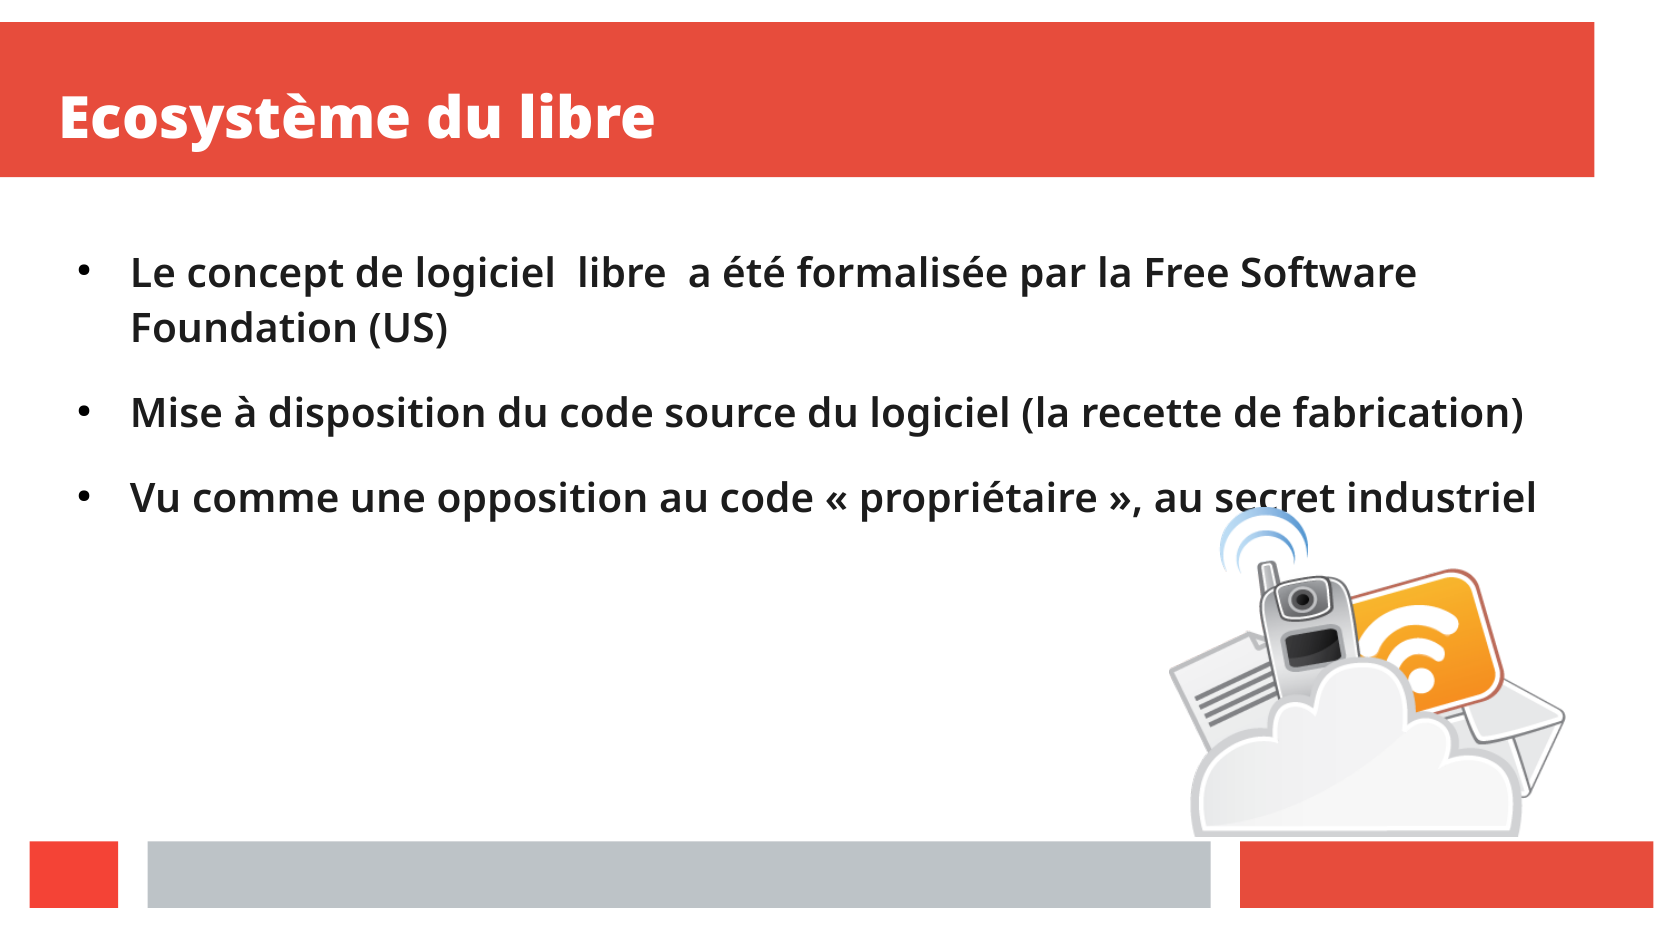

Ecosystème du libre
#
Le concept de logiciel libre a été formalisée par la Free Software Foundation (US)
Mise à disposition du code source du logiciel (la recette de fabrication)
Vu comme une opposition au code « propriétaire », au secret industriel